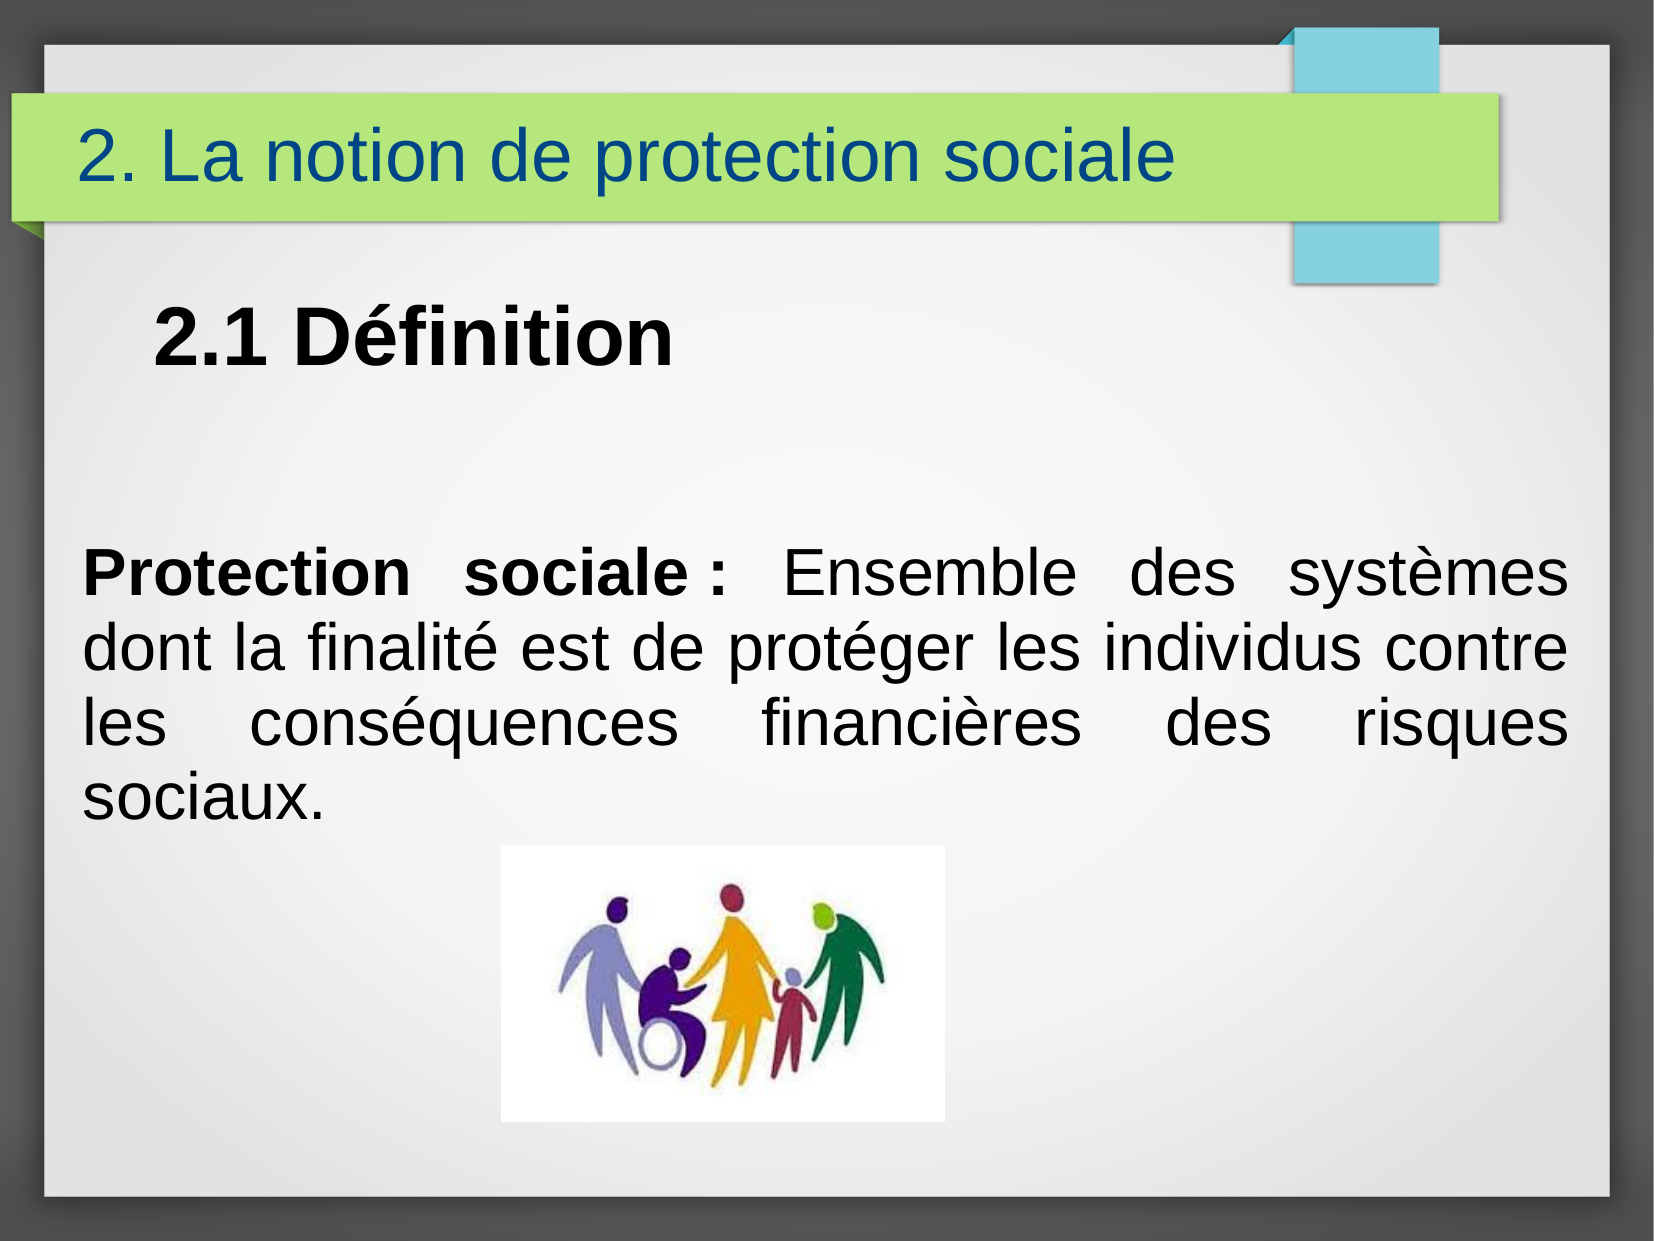

# 2. La notion de protection sociale
2.1 Définition
Protection sociale : Ensemble des systèmes dont la finalité est de protéger les individus contre les conséquences financières des risques sociaux.